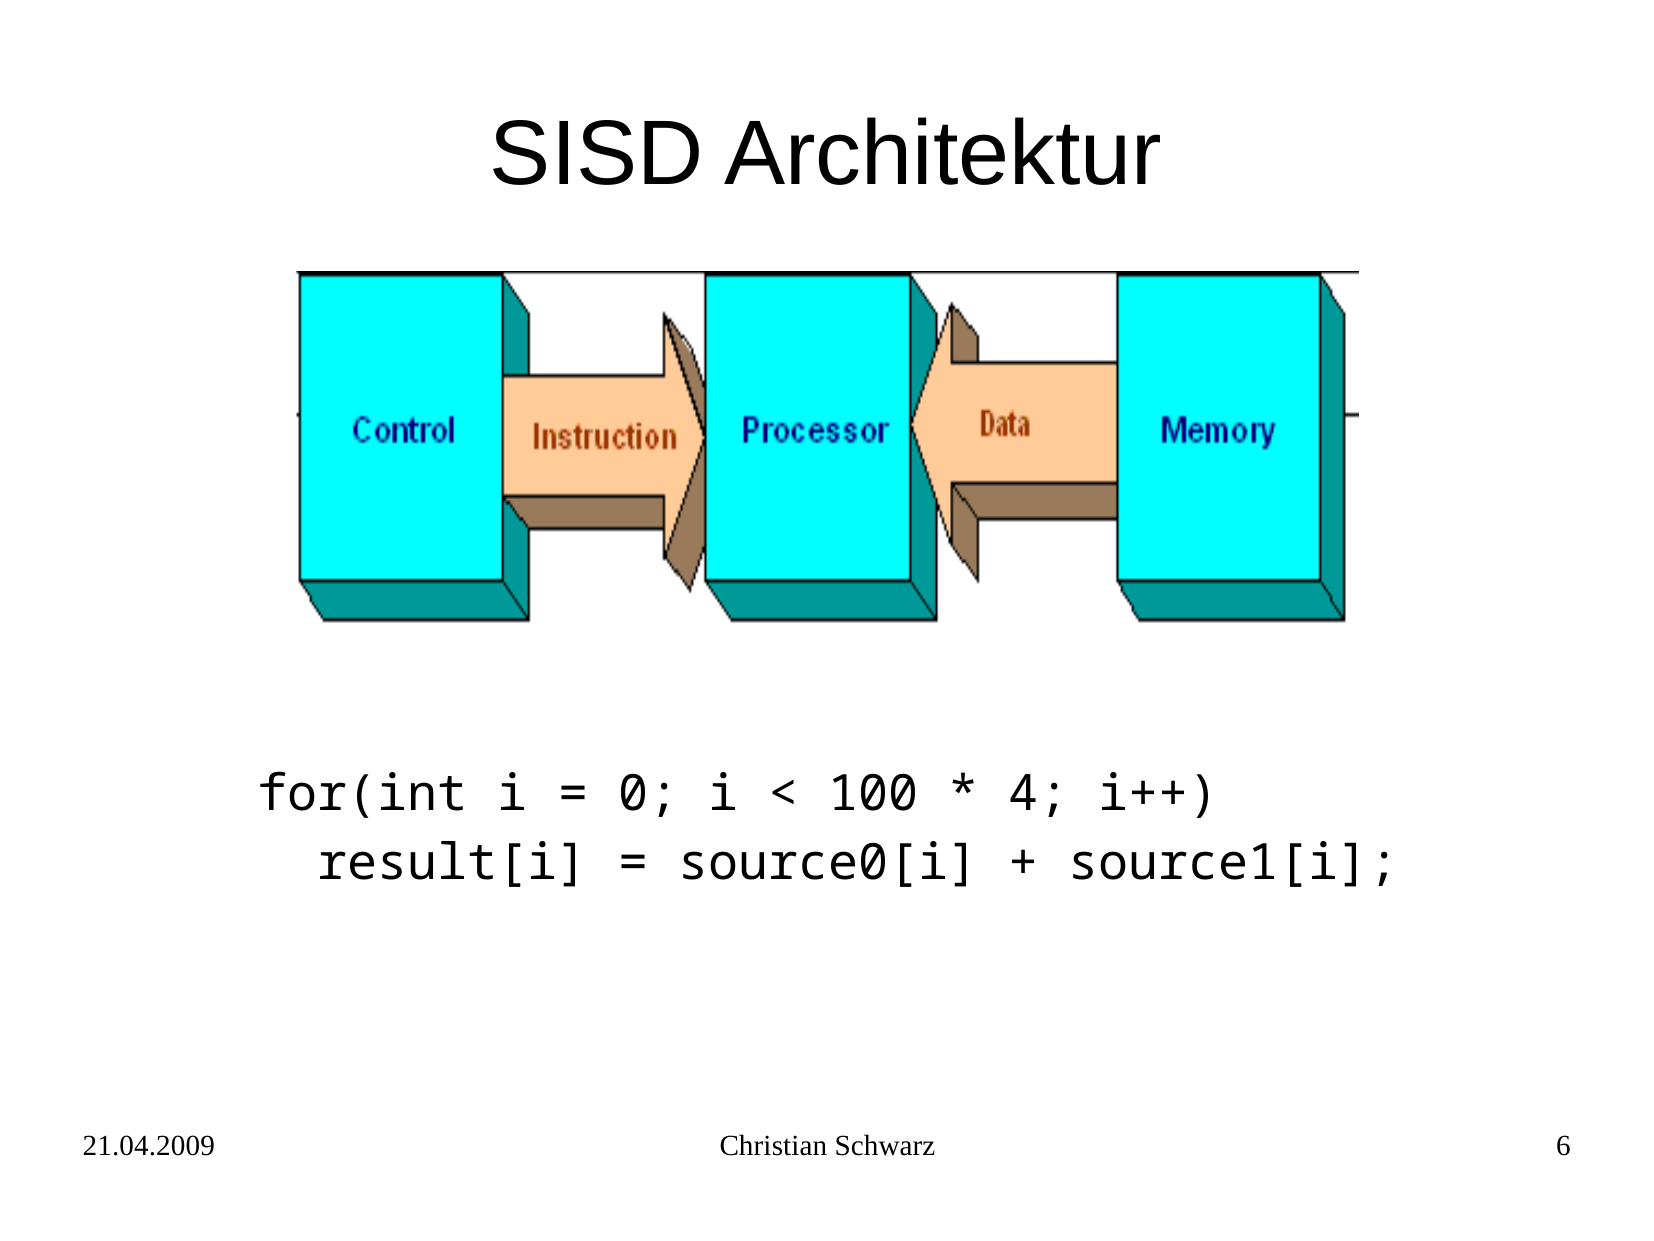

# SISD Architektur
 for(int i = 0; i < 100 * 4; i++)
 result[i] = source0[i] + source1[i];
21.04.2009
Christian Schwarz
6